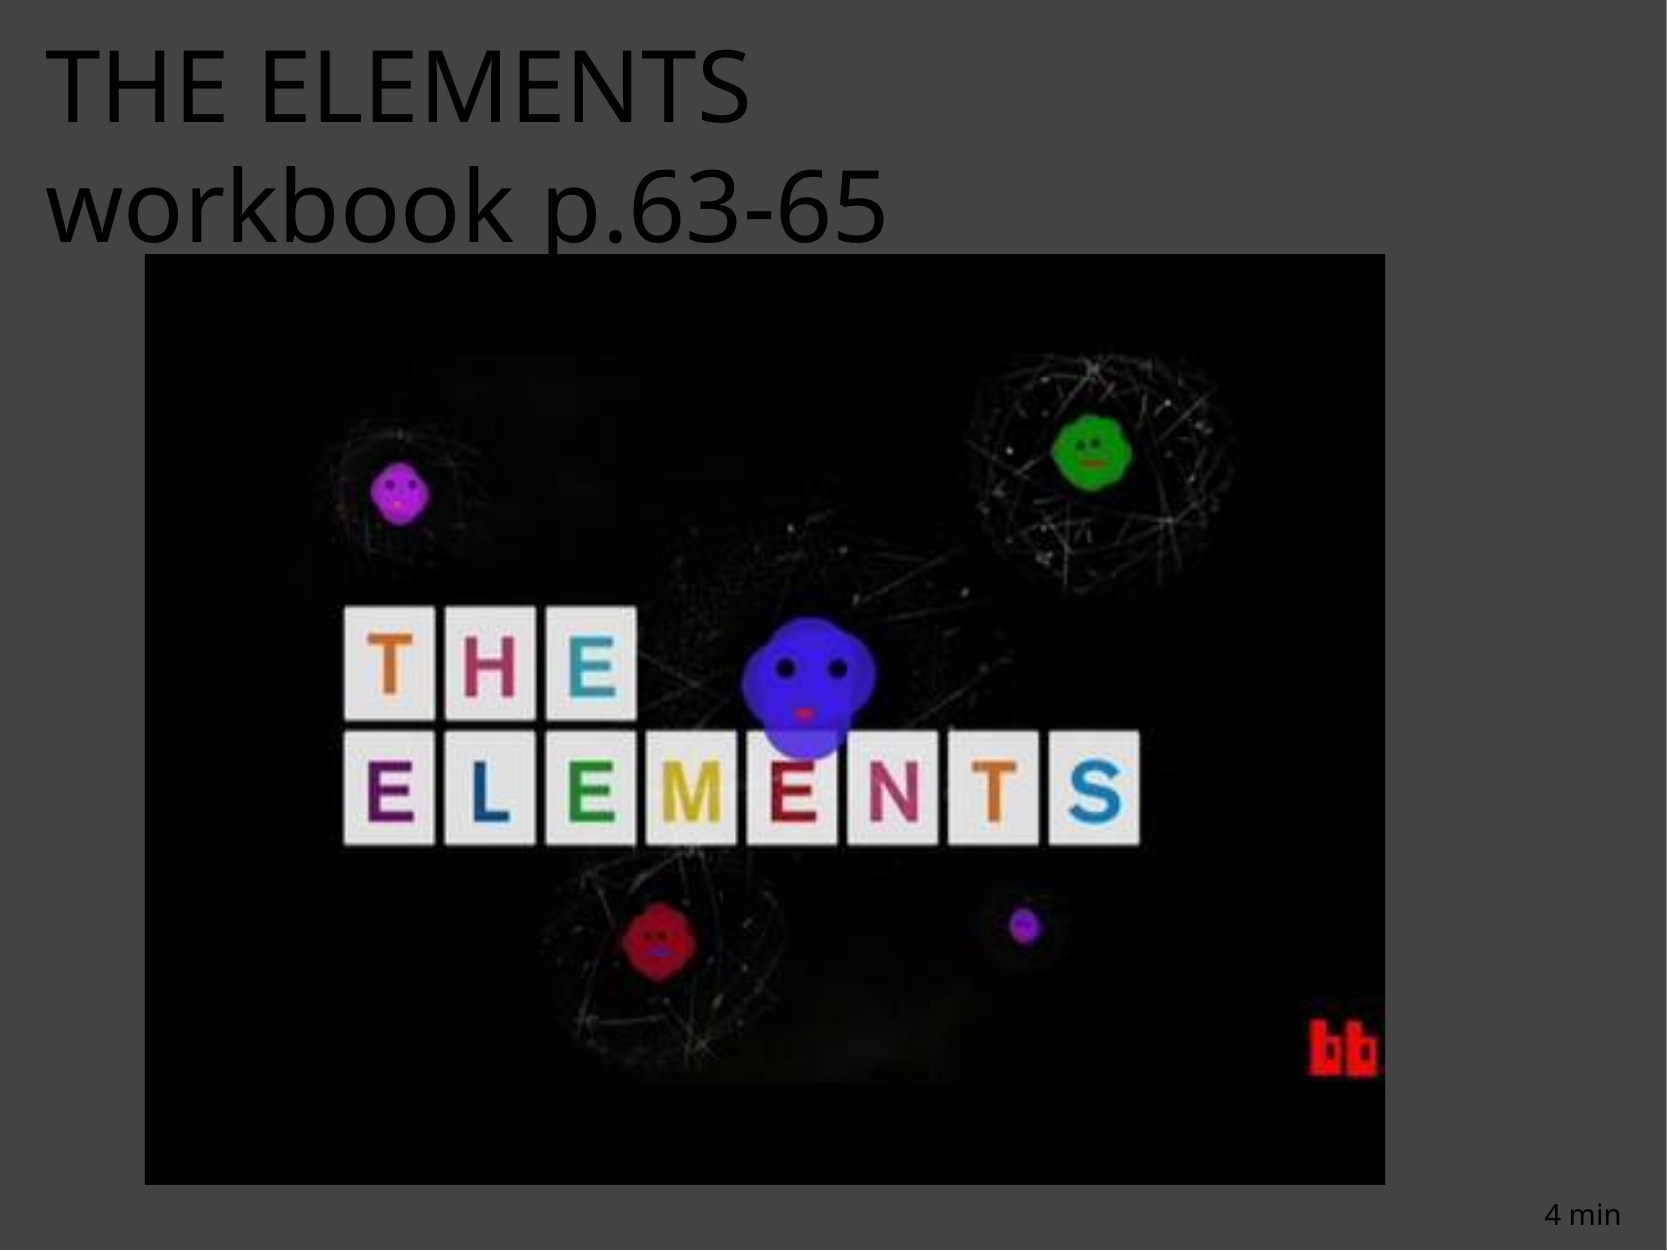

# THE ELEMENTS 											workbook p.63-65
4 min